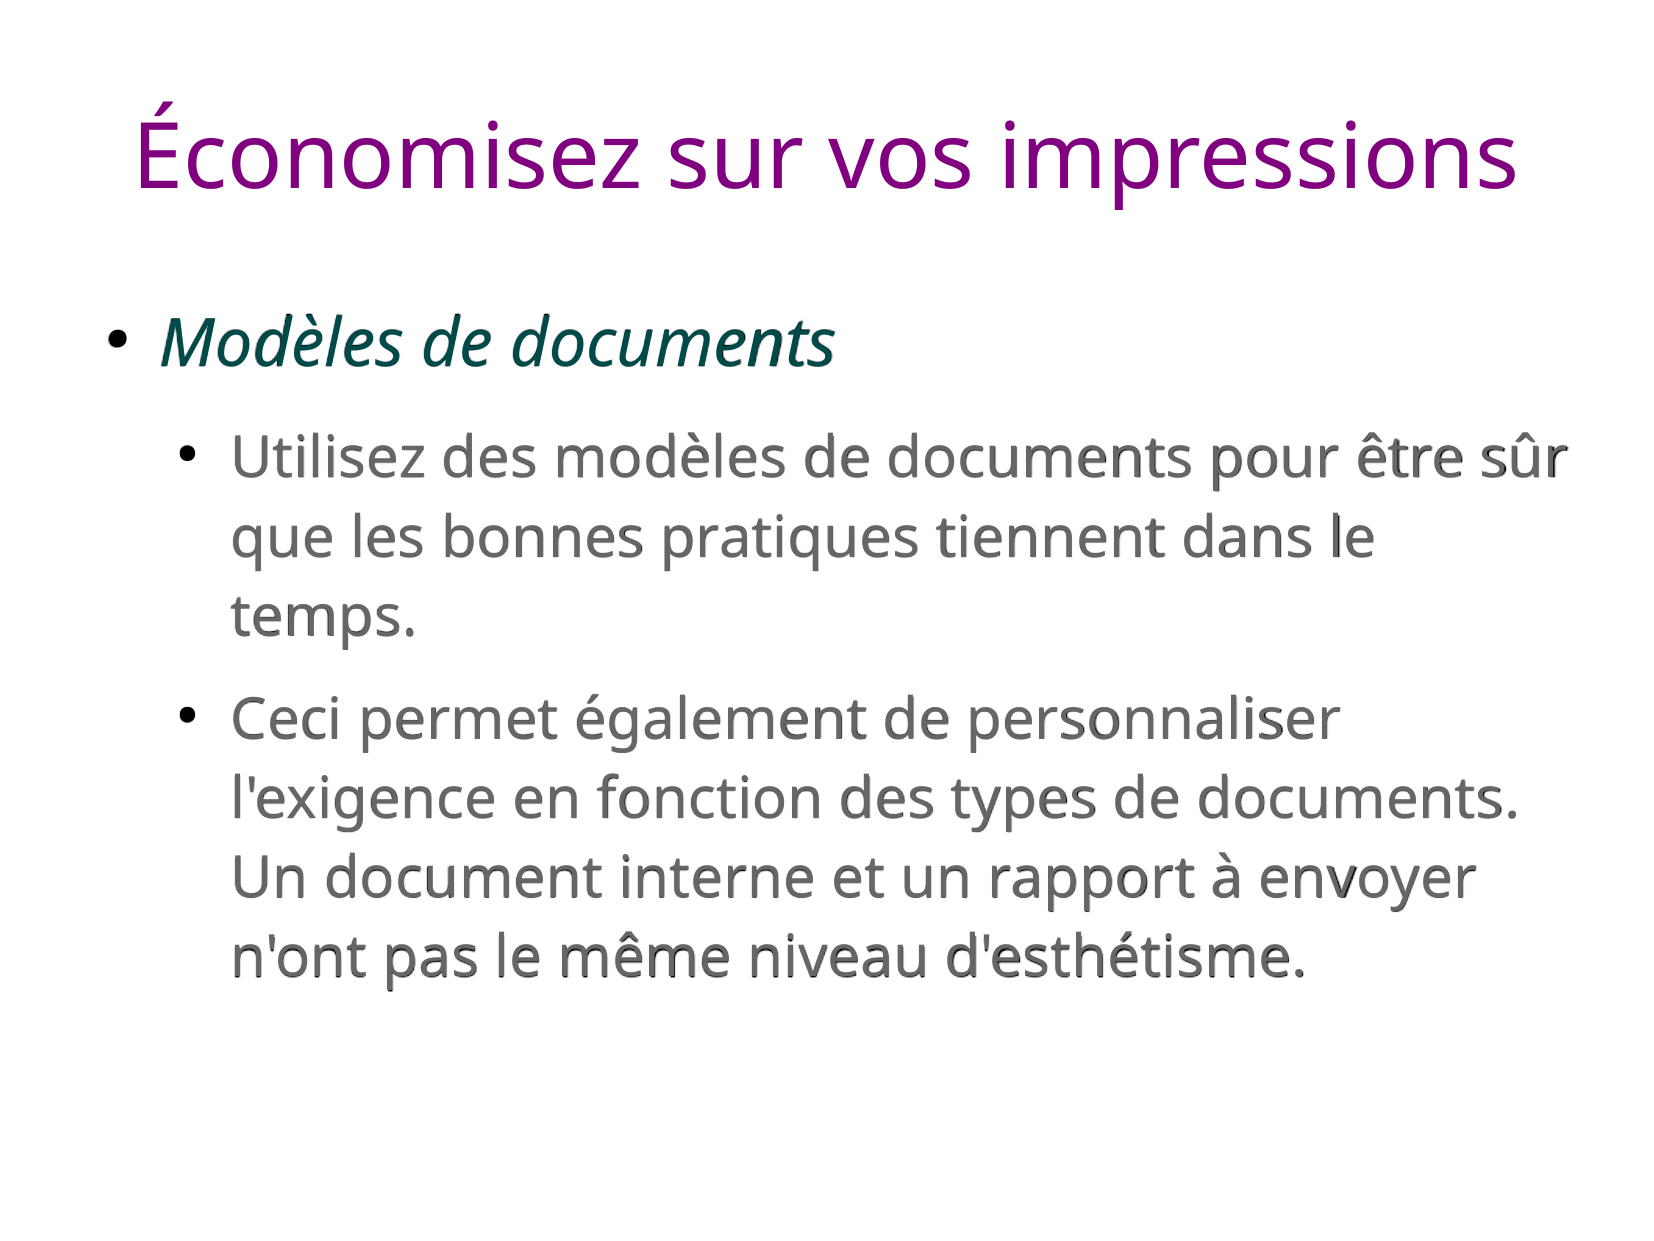

# Économisez sur vos impressions
Modèles de documents
Utilisez des modèles de documents pour être sûr que les bonnes pratiques tiennent dans le temps.
Ceci permet également de personnaliser l'exigence en fonction des types de documents. Un document interne et un rapport à envoyer n'ont pas le même niveau d'esthétisme.